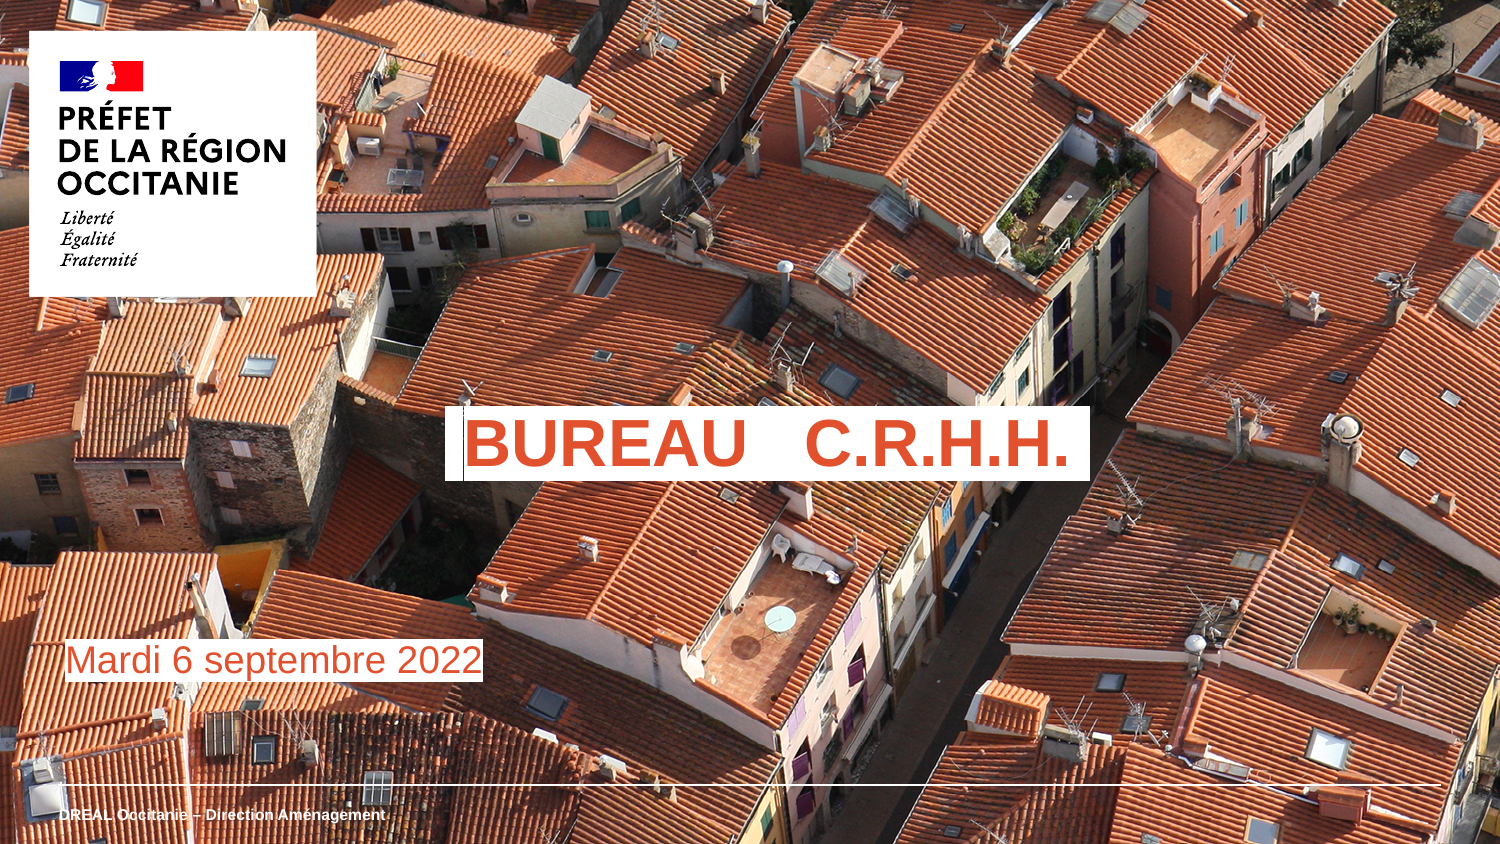

#
 Bureau C.R.H.H.
Mardi 6 septembre 2022
DREAL Occitanie – Direction Aménagement